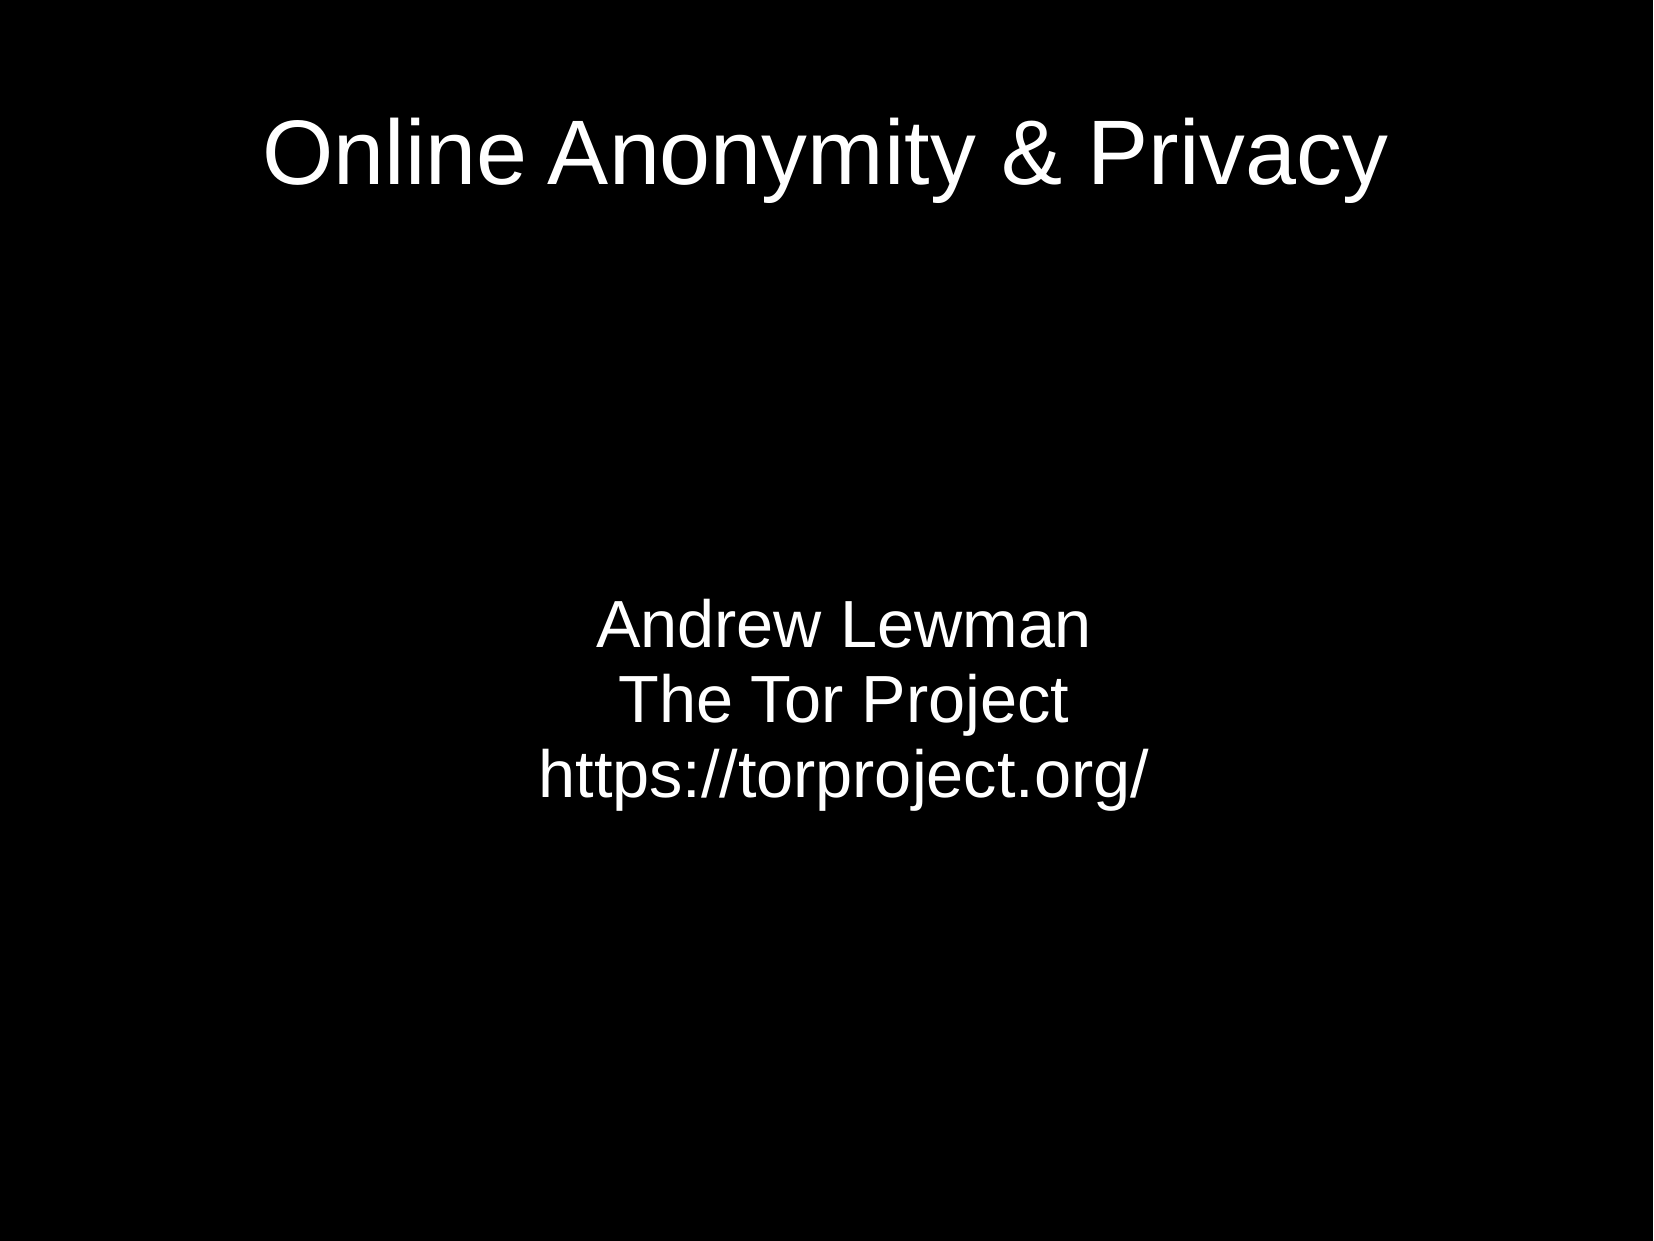

# Online Anonymity & Privacy
Andrew Lewman
The Tor Project
https://torproject.org/